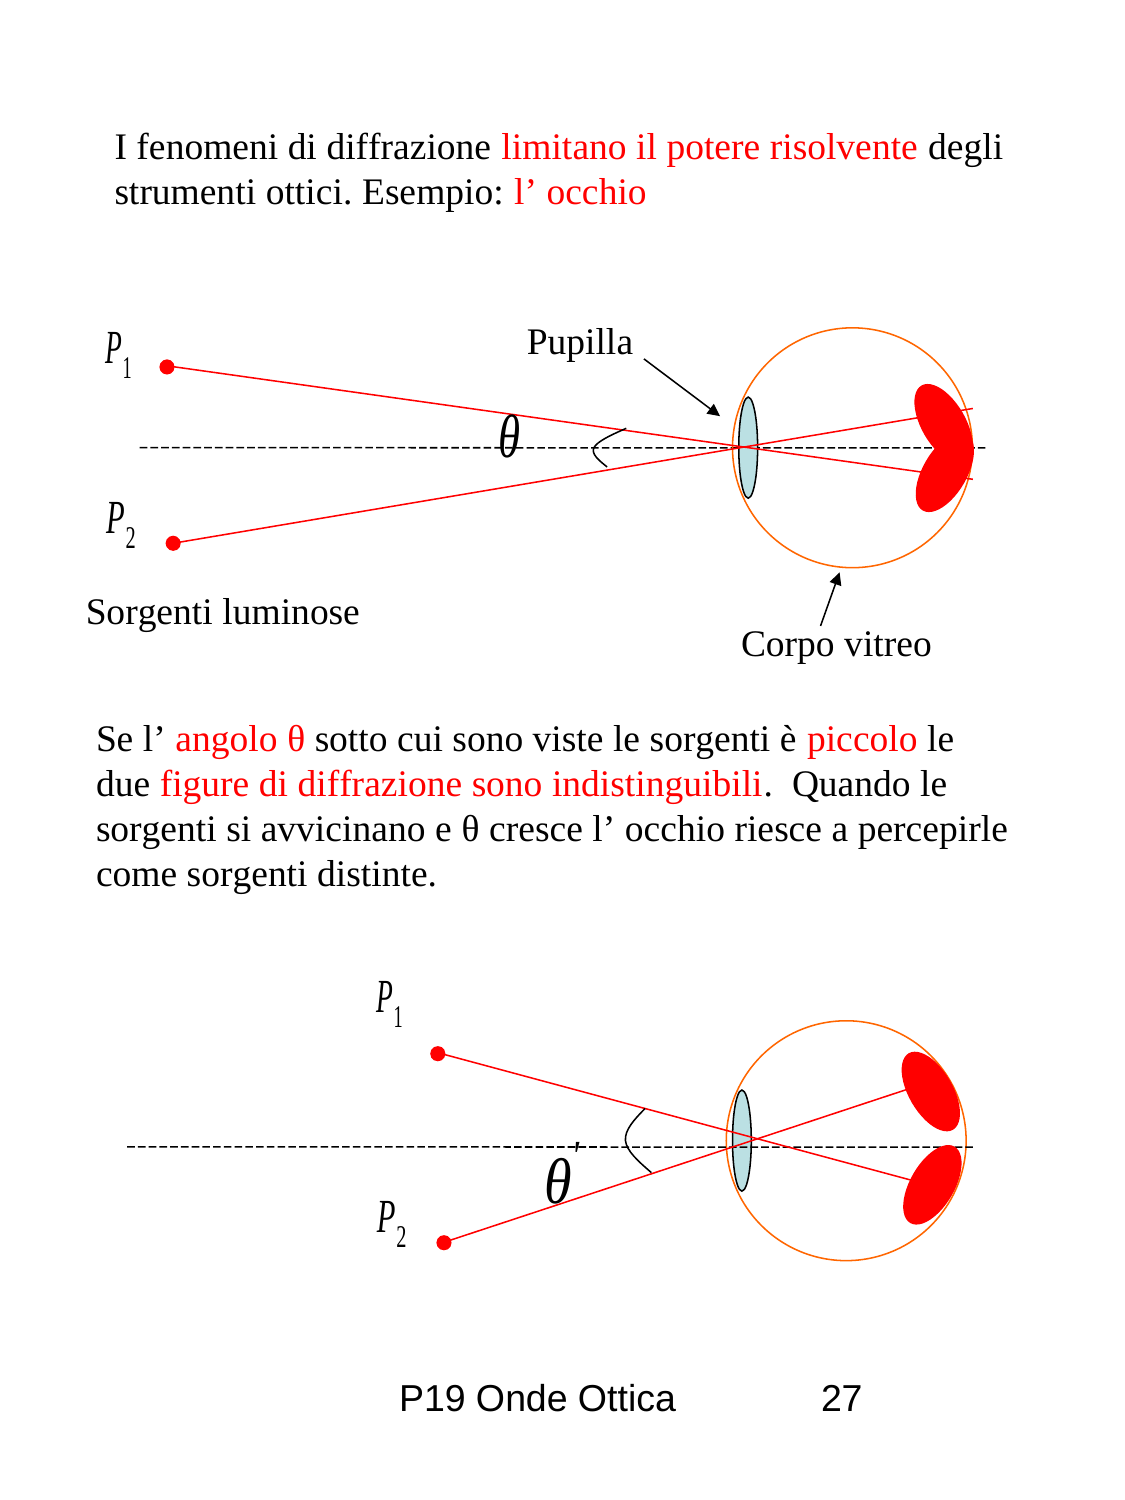

I fenomeni di diffrazione limitano il potere risolvente degli
strumenti ottici. Esempio: l’ occhio
Pupilla
Sorgenti luminose
Corpo vitreo
Se l’ angolo θ sotto cui sono viste le sorgenti è piccolo le
due figure di diffrazione sono indistinguibili. Quando le
sorgenti si avvicinano e θ cresce l’ occhio riesce a percepirle
come sorgenti distinte.
P19 Onde Ottica
27